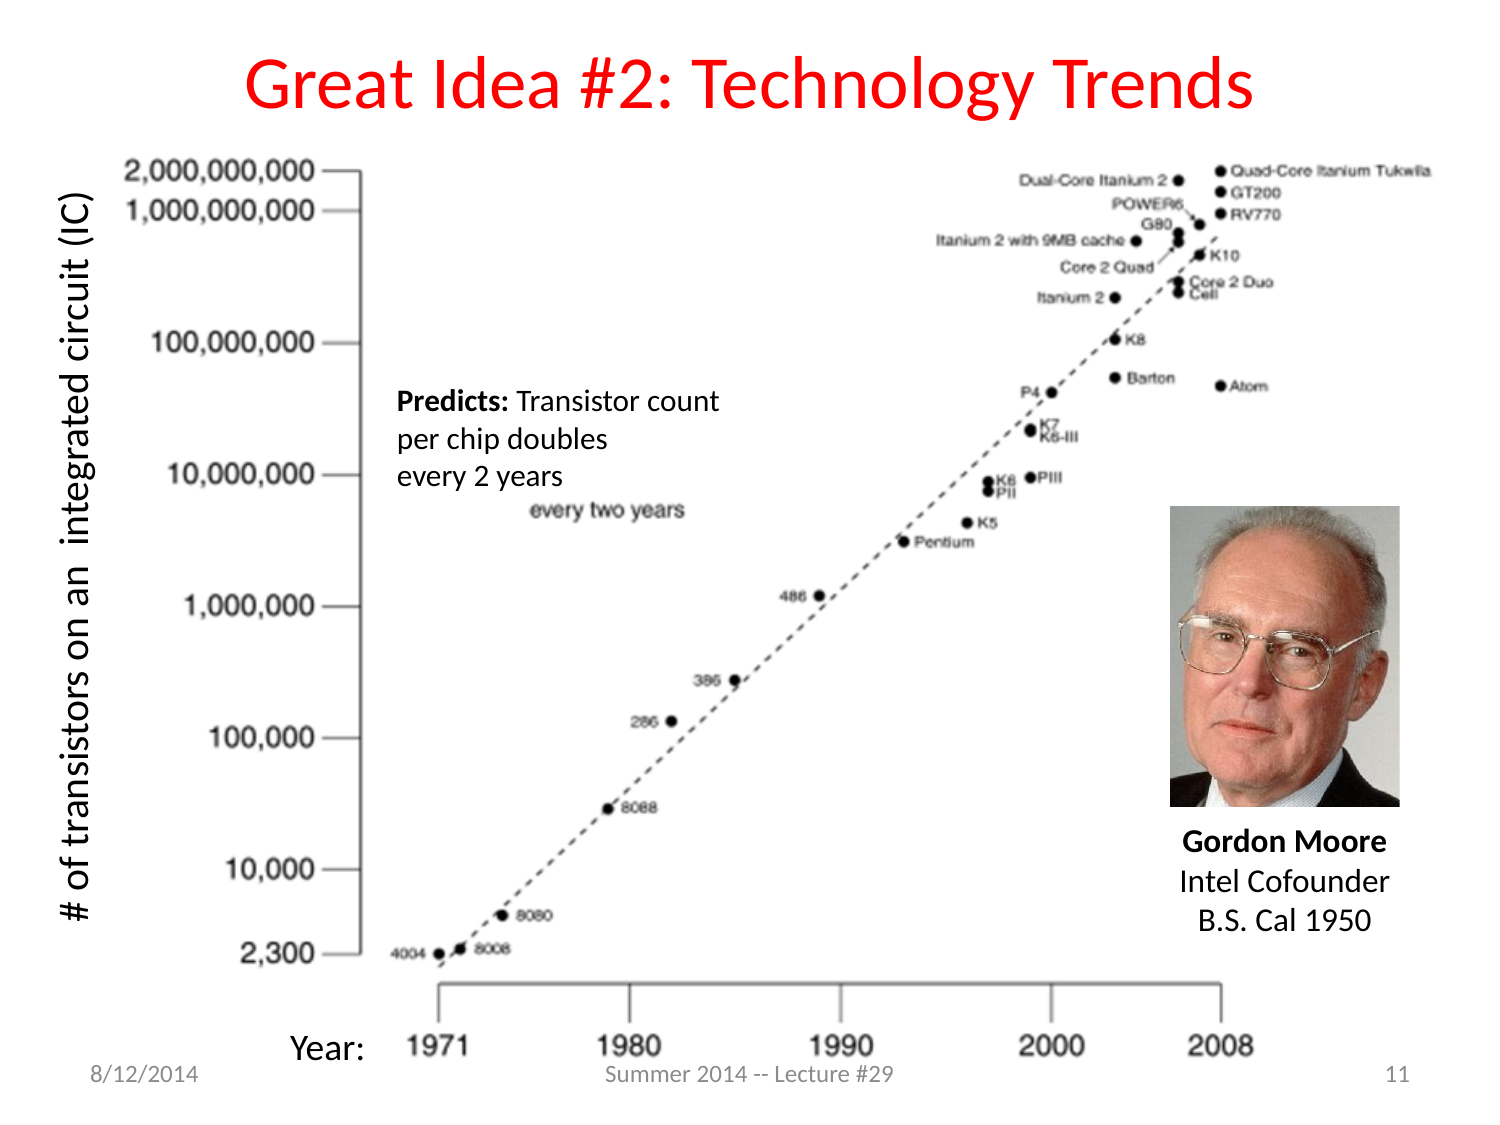

# Great Idea #2: Technology Trends
Predicts: Transistor count
per chip doubles
every 2 years
# of transistors on an integrated circuit (IC)
Gordon Moore
Intel Cofounder
B.S. Cal 1950
Year:
8/12/2014
Summer 2014 -- Lecture #29